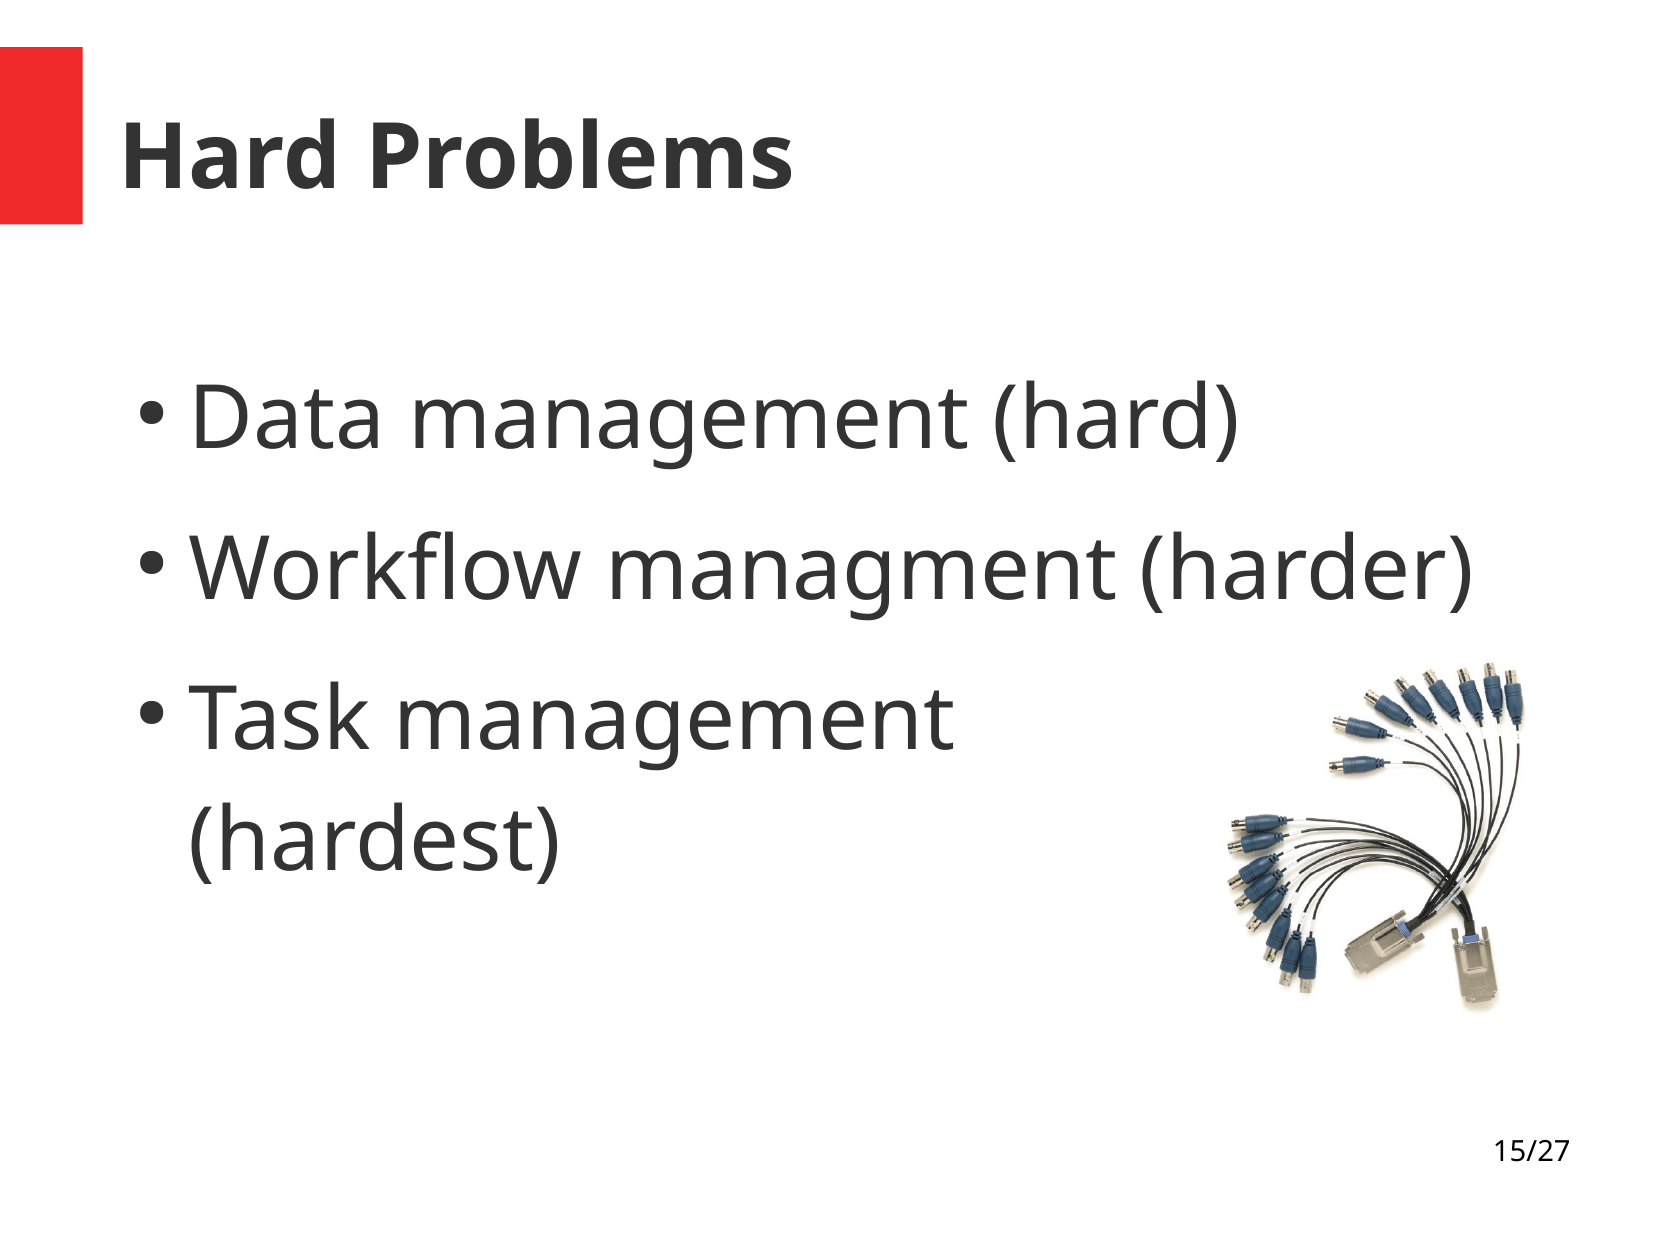

# Hard Problems
Data management (hard)
Workflow managment (harder)
Task management
(hardest)
15